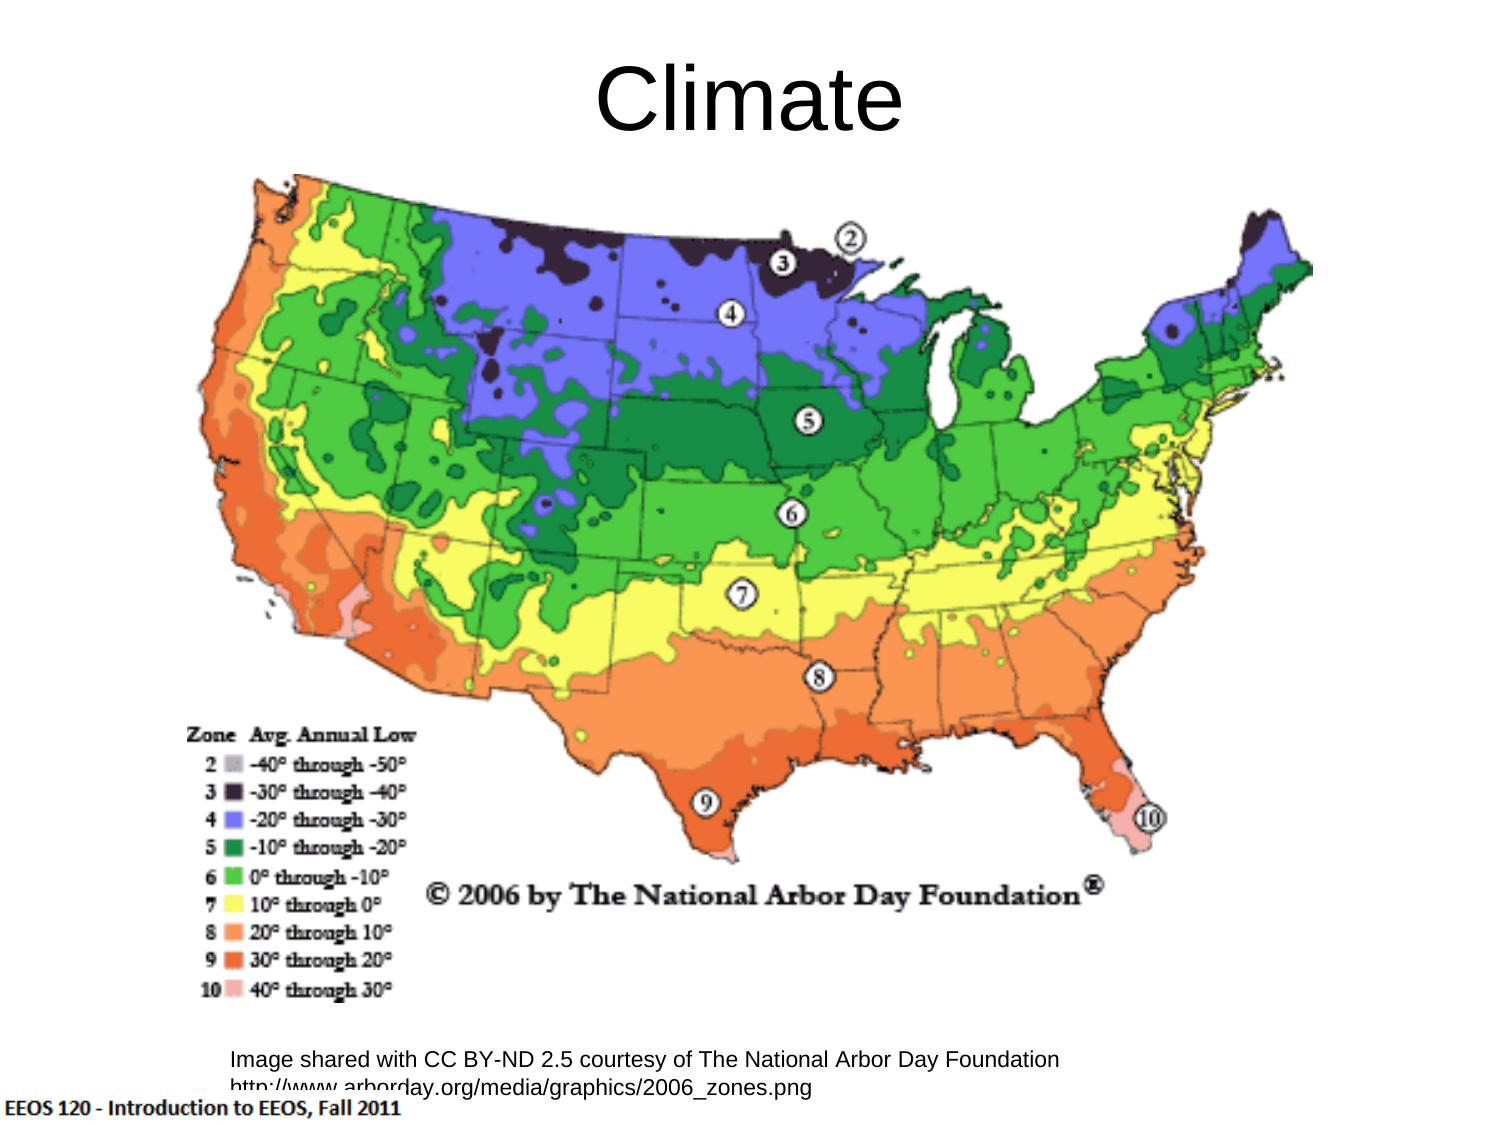

# Climate
Image shared with CC BY-ND 2.5 courtesy of The National Arbor Day Foundation
http://www.arborday.org/media/graphics/2006_zones.png